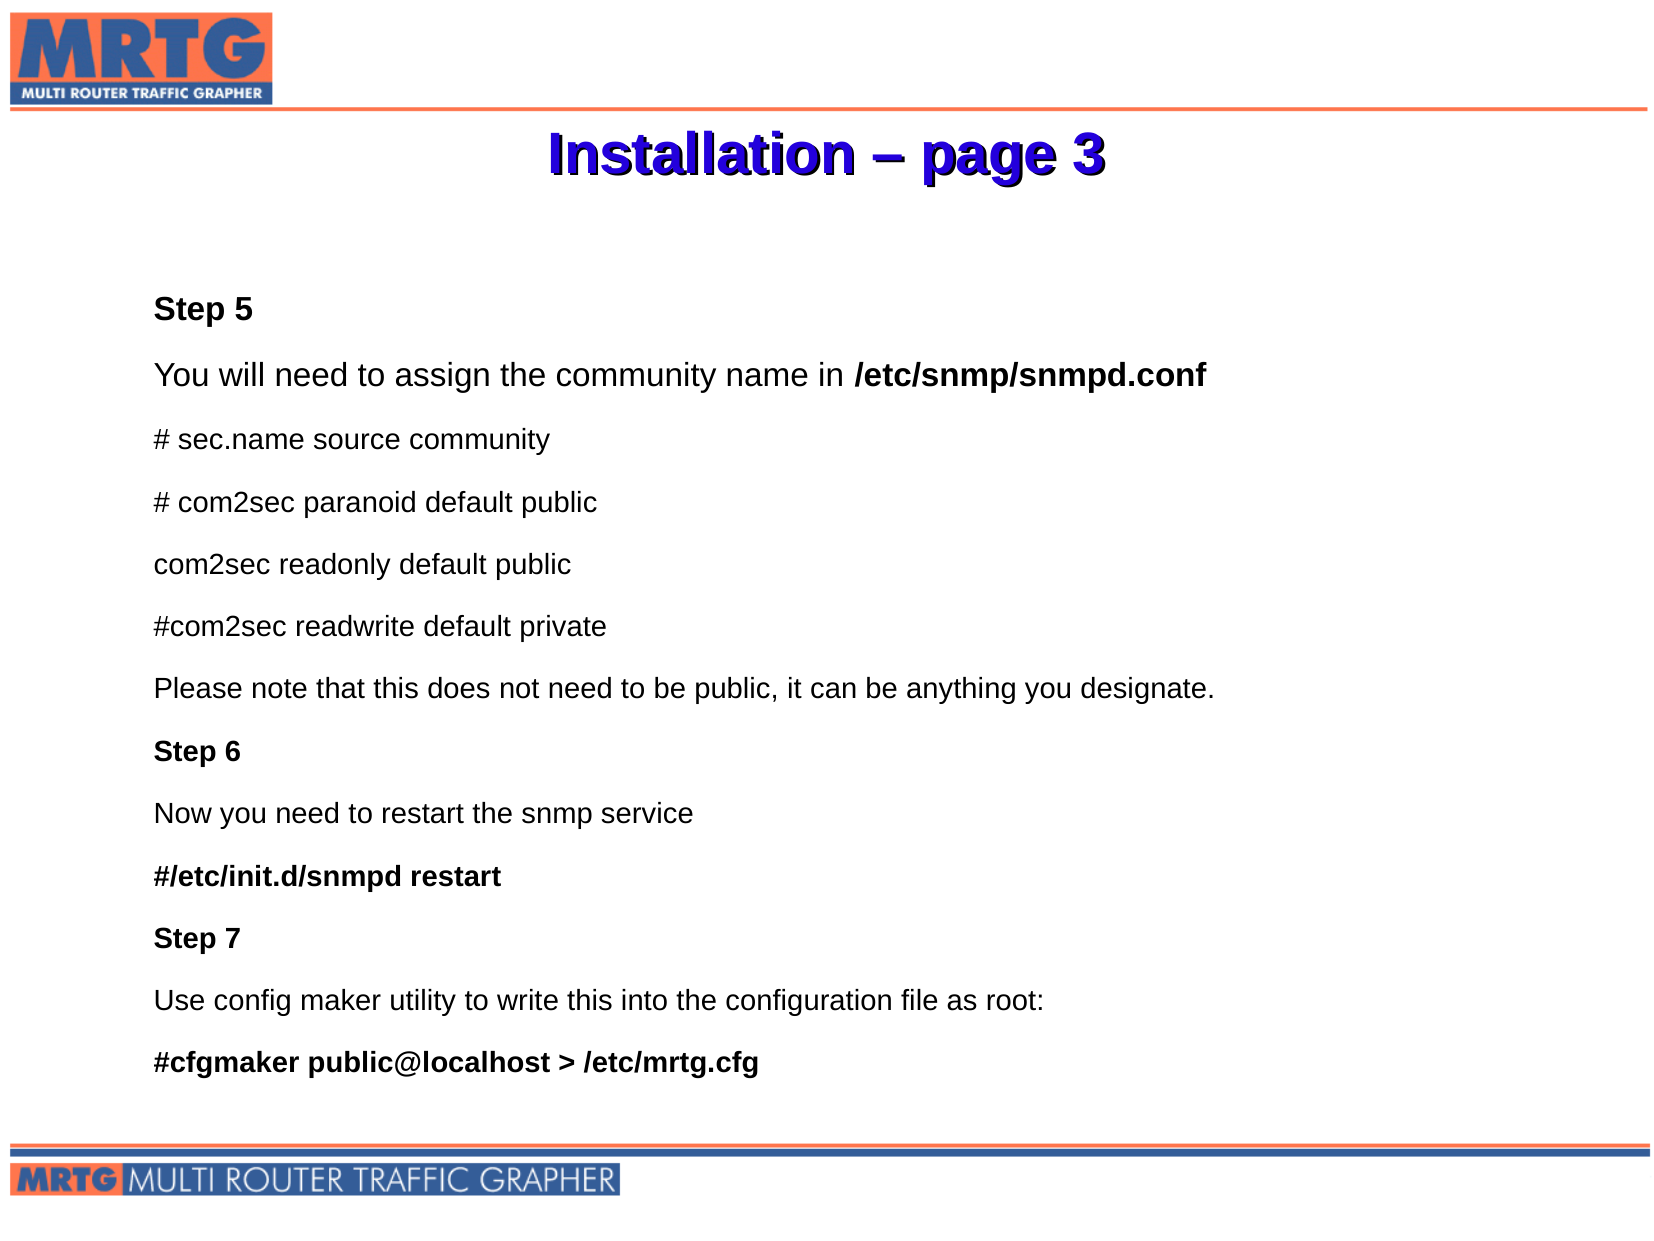

# Installation – page 3
Step 5
You will need to assign the community name in /etc/snmp/snmpd.conf
# sec.name source community
# com2sec paranoid default public
com2sec readonly default public
#com2sec readwrite default private
Please note that this does not need to be public, it can be anything you designate.
Step 6
Now you need to restart the snmp service
#/etc/init.d/snmpd restart
Step 7
Use config maker utility to write this into the configuration file as root:
#cfgmaker public@localhost > /etc/mrtg.cfg